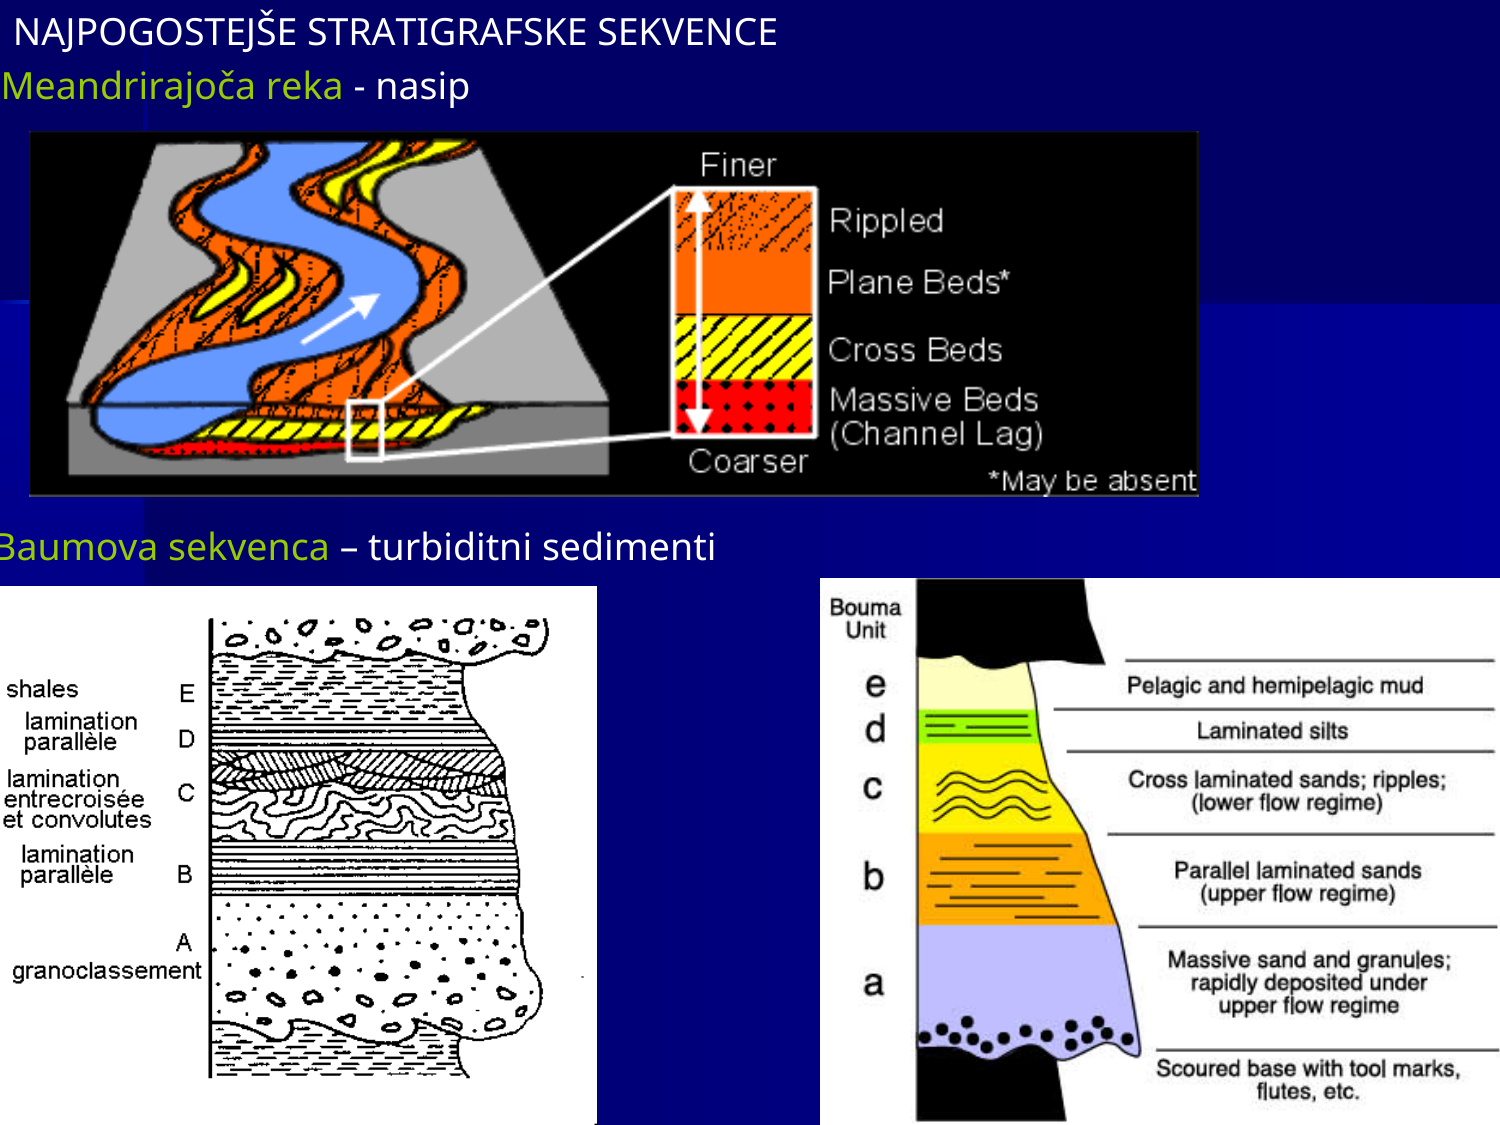

NAJPOGOSTEJŠE STRATIGRAFSKE SEKVENCE
Meandrirajoča reka - nasip
Baumova sekvenca – turbiditni sedimenti